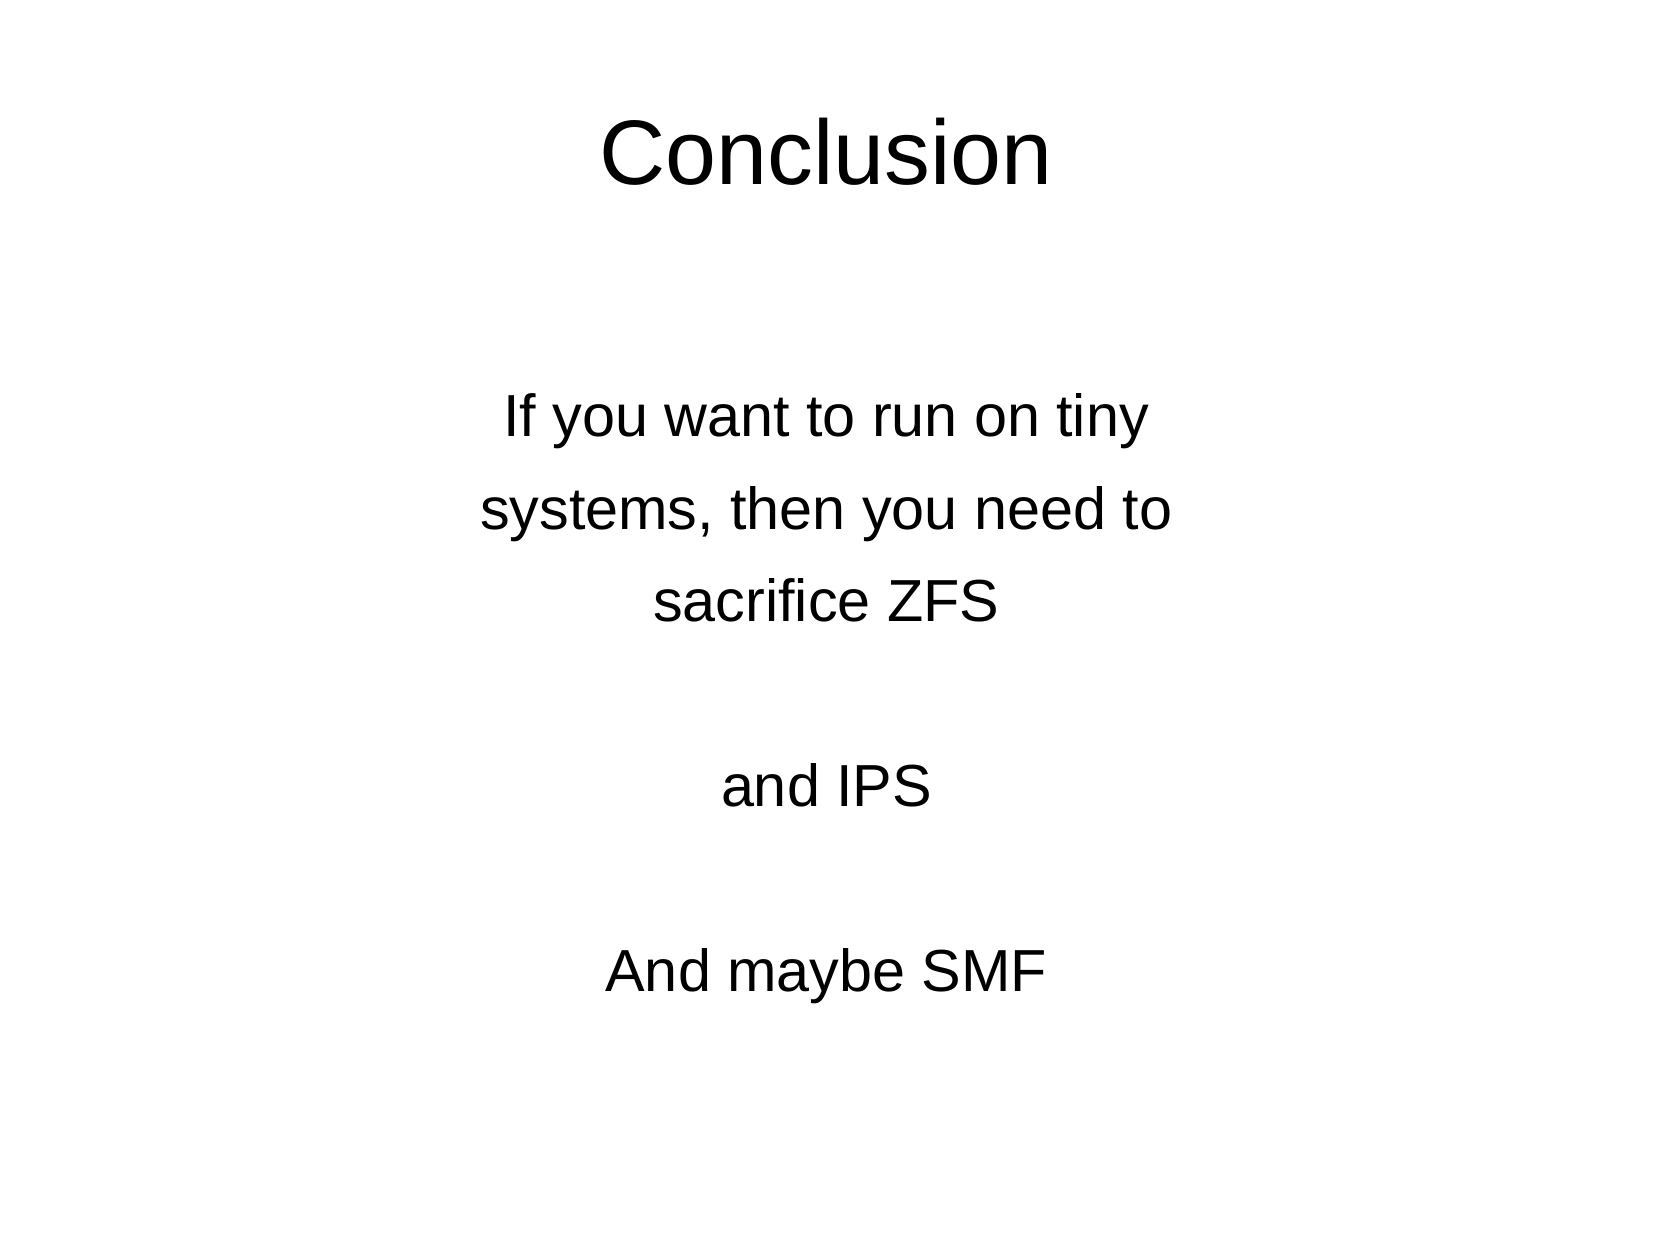

# Conclusion
If you want to run on tiny
systems, then you need to
sacrifice ZFS
and IPS
And maybe SMF